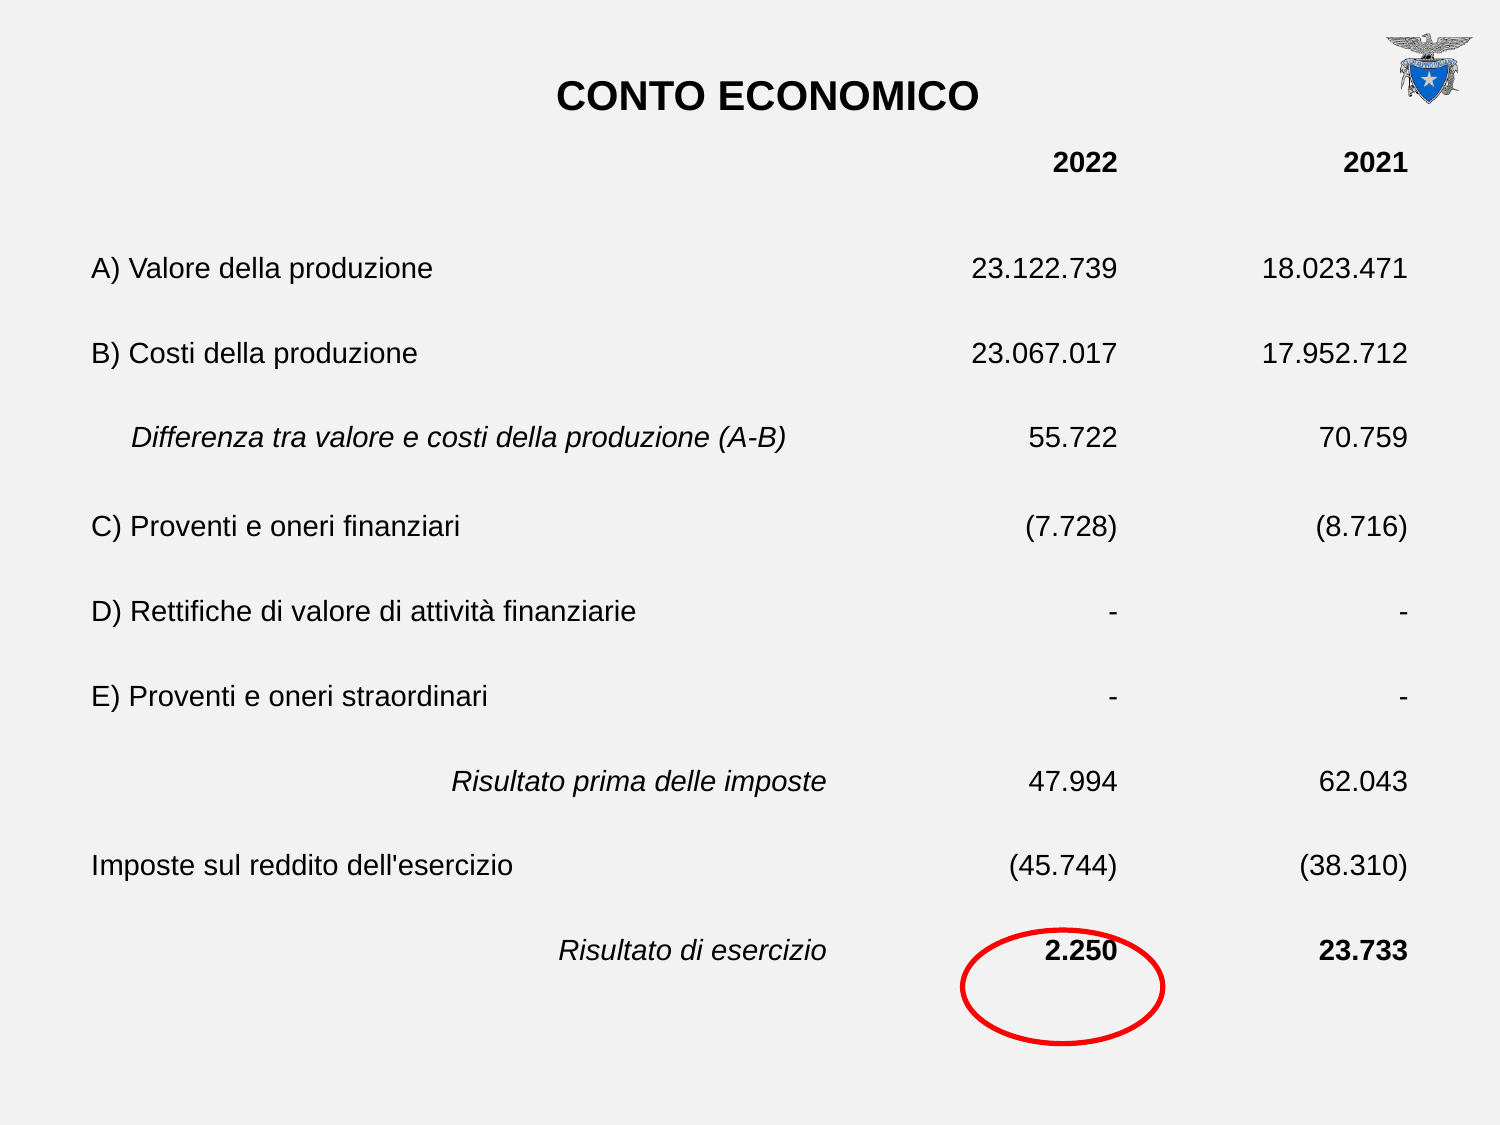

CONTO ECONOMICO
| | 2022 | 2021 |
| --- | --- | --- |
| A) Valore della produzione | 23.122.739 | 18.023.471 |
| B) Costi della produzione | 23.067.017 | 17.952.712 |
| Differenza tra valore e costi della produzione (A-B) | 55.722 | 70.759 |
| C) Proventi e oneri finanziari | (7.728) | (8.716) |
| D) Rettifiche di valore di attività finanziarie | - | - |
| E) Proventi e oneri straordinari | - | - |
| Risultato prima delle imposte | 47.994 | 62.043 |
| Imposte sul reddito dell'esercizio | (45.744) | (38.310) |
| Risultato di esercizio | 2.250 | 23.733 |